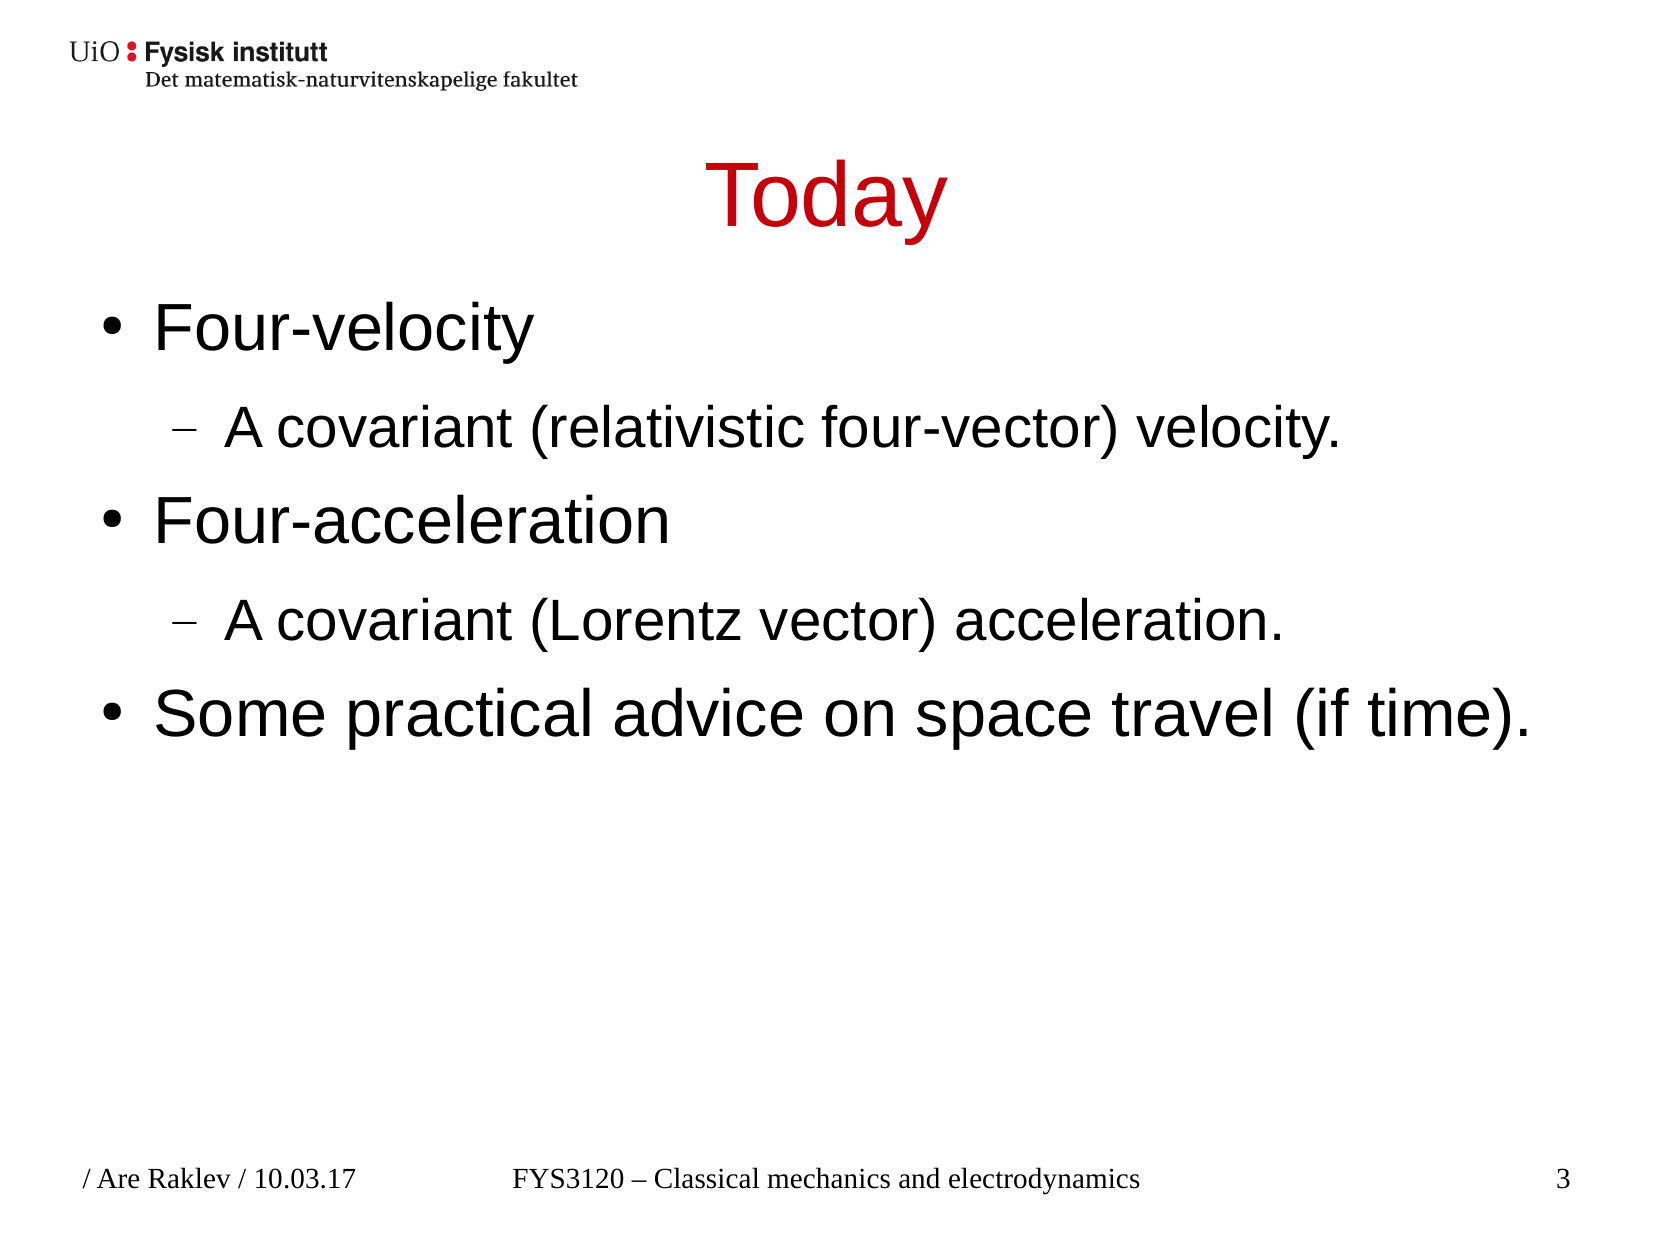

# Today
Four-velocity
A covariant (relativistic four-vector) velocity.
Four-acceleration
A covariant (Lorentz vector) acceleration.
Some practical advice on space travel (if time).
/ Are Raklev / 10.03.17
FYS3120 – Classical mechanics and electrodynamics
3